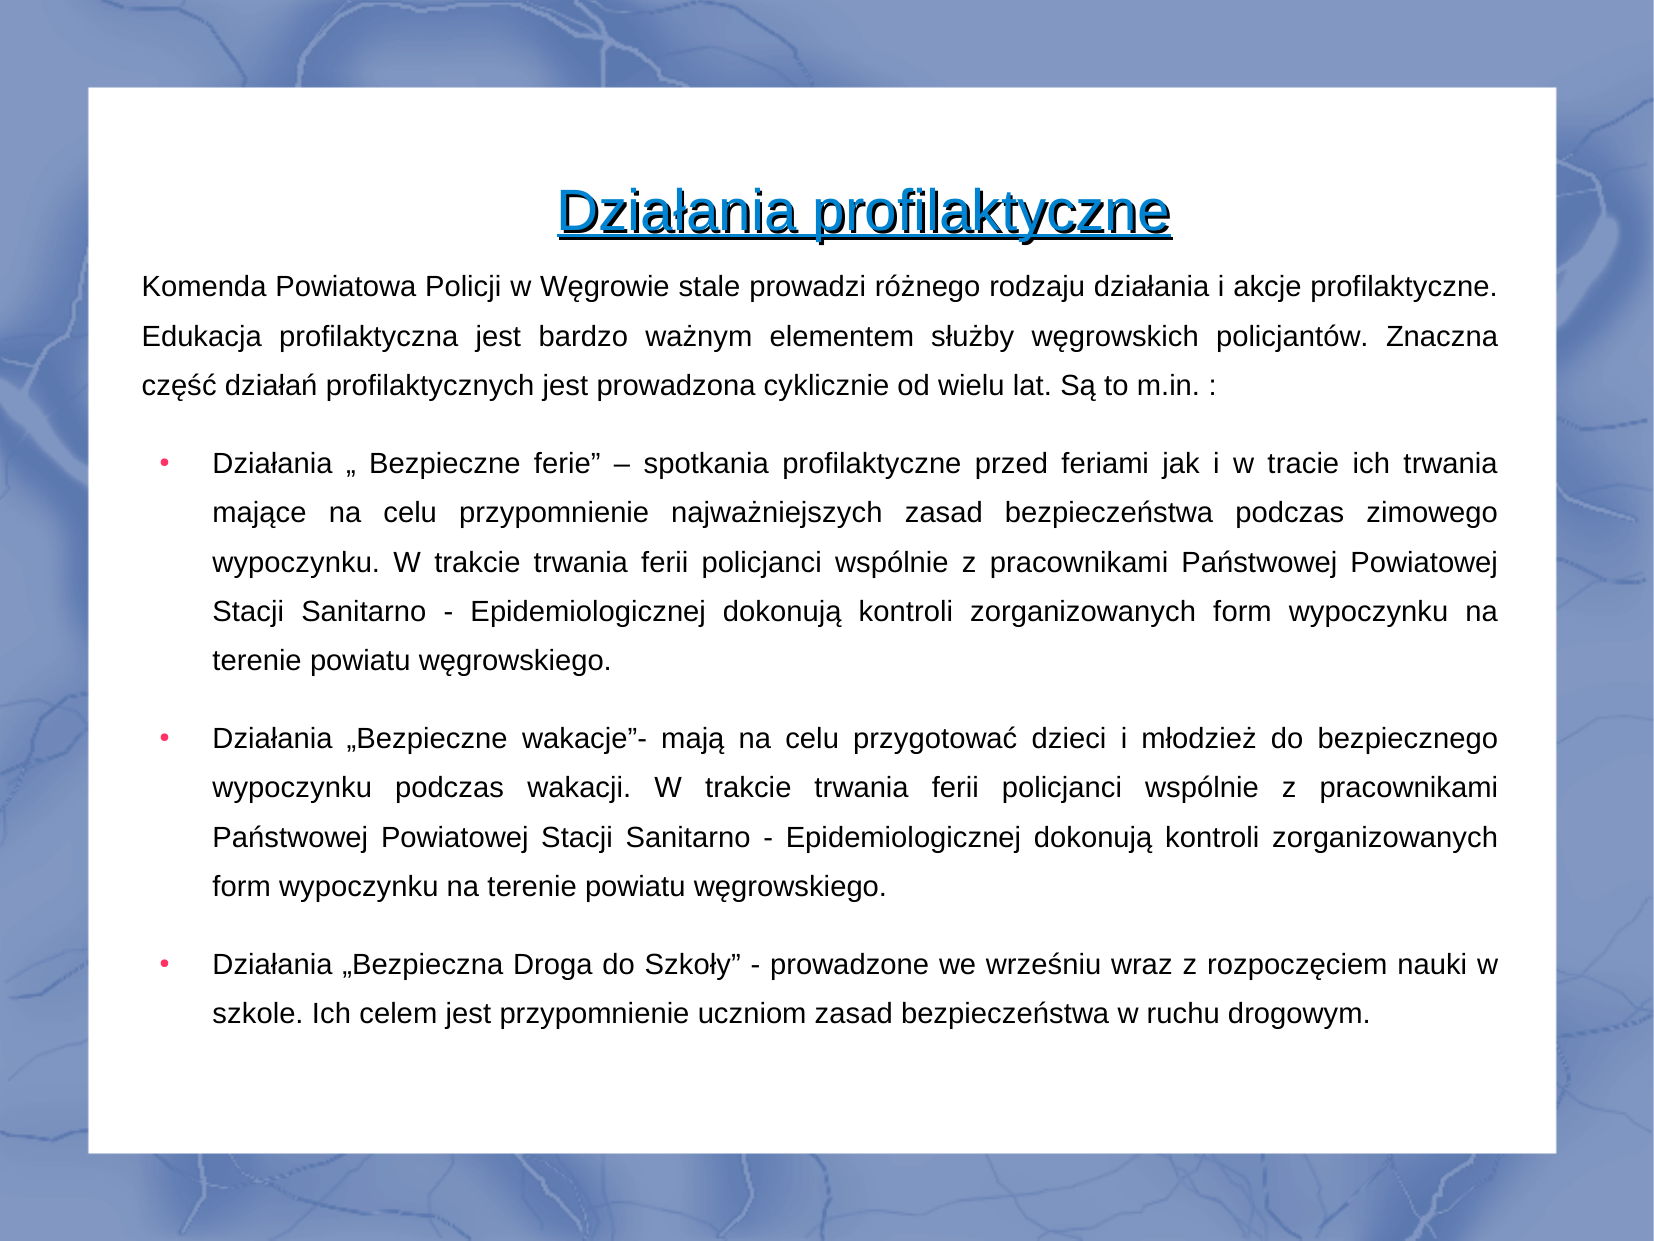

# Działania profilaktyczne
Komenda Powiatowa Policji w Węgrowie stale prowadzi różnego rodzaju działania i akcje profilaktyczne. Edukacja profilaktyczna jest bardzo ważnym elementem służby węgrowskich policjantów. Znaczna część działań profilaktycznych jest prowadzona cyklicznie od wielu lat. Są to m.in. :
Działania „ Bezpieczne ferie” – spotkania profilaktyczne przed feriami jak i w tracie ich trwania mające na celu przypomnienie najważniejszych zasad bezpieczeństwa podczas zimowego wypoczynku. W trakcie trwania ferii policjanci wspólnie z pracownikami Państwowej Powiatowej Stacji Sanitarno - Epidemiologicznej dokonują kontroli zorganizowanych form wypoczynku na terenie powiatu węgrowskiego.
Działania „Bezpieczne wakacje”- mają na celu przygotować dzieci i młodzież do bezpiecznego wypoczynku podczas wakacji. W trakcie trwania ferii policjanci wspólnie z pracownikami Państwowej Powiatowej Stacji Sanitarno - Epidemiologicznej dokonują kontroli zorganizowanych form wypoczynku na terenie powiatu węgrowskiego.
Działania „Bezpieczna Droga do Szkoły” - prowadzone we wrześniu wraz z rozpoczęciem nauki w szkole. Ich celem jest przypomnienie uczniom zasad bezpieczeństwa w ruchu drogowym.